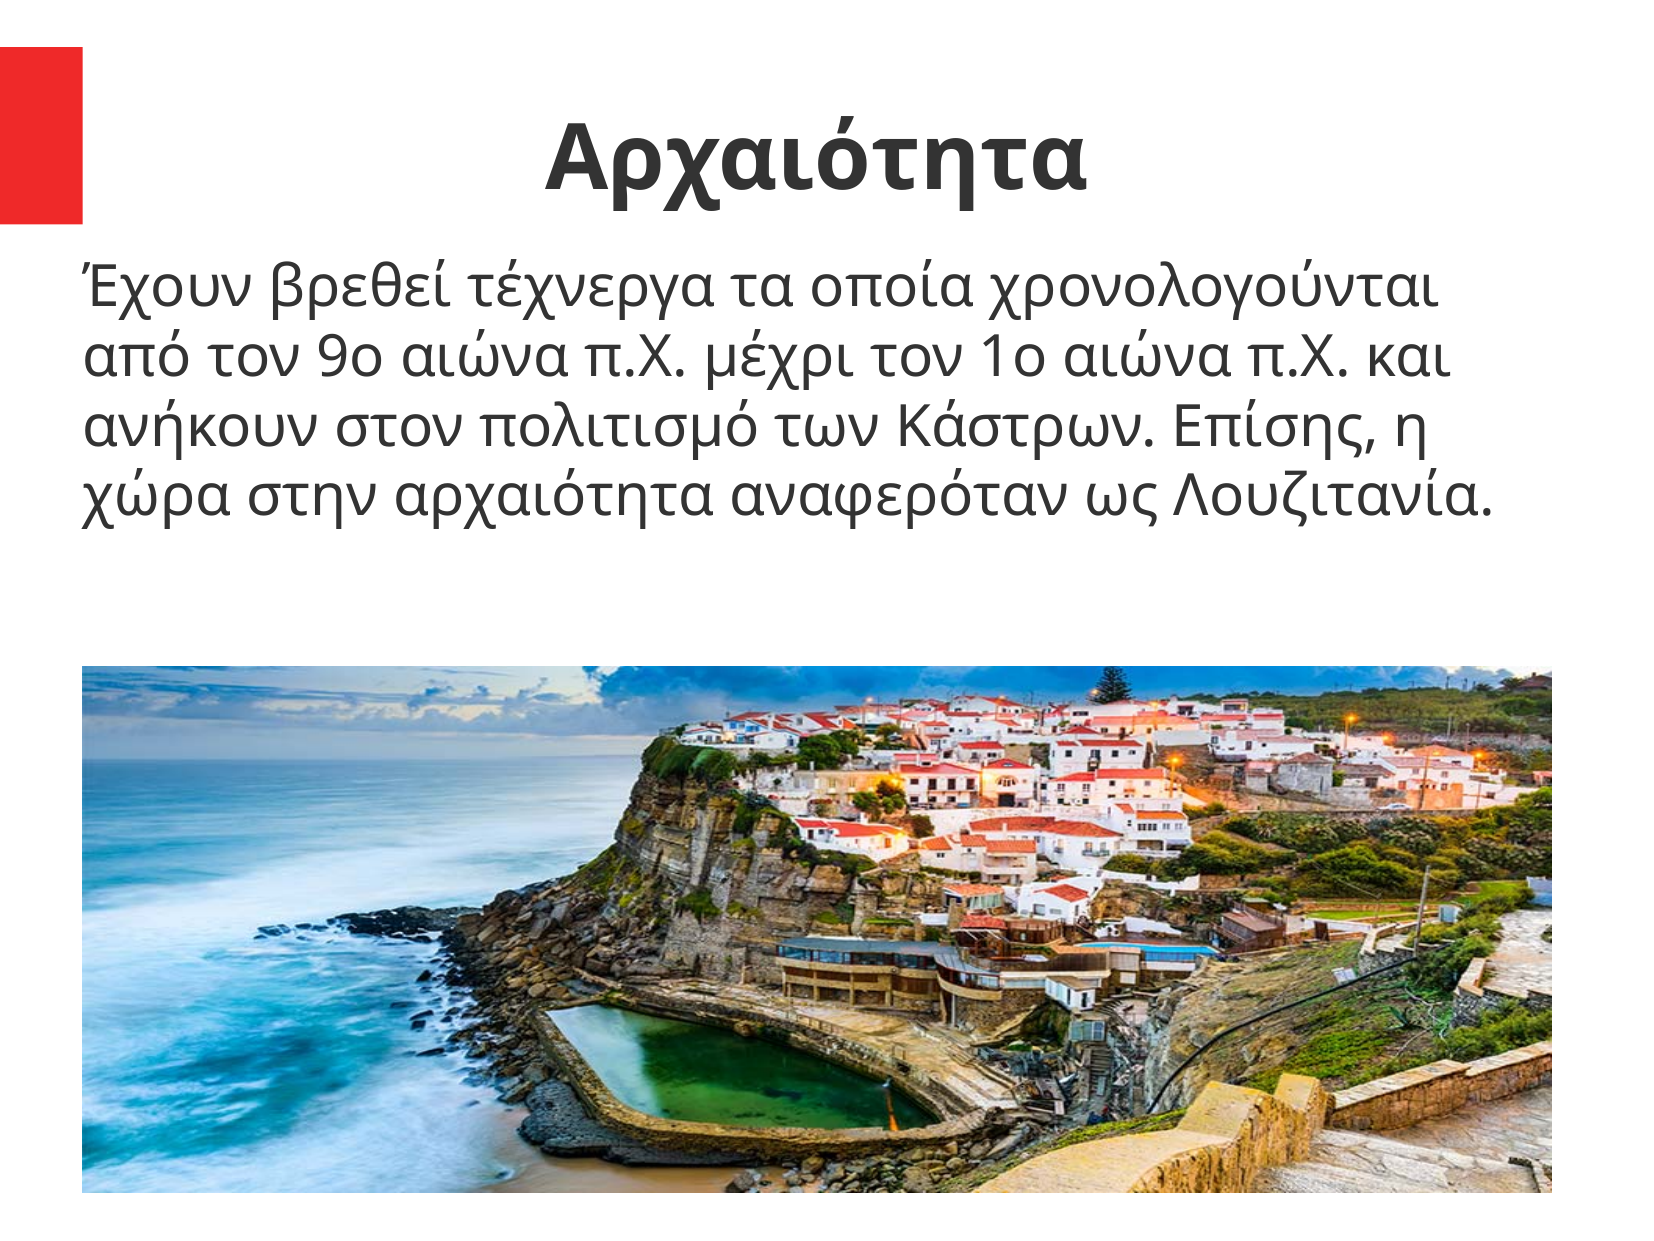

Αρχαιότητα
# Έχουν βρεθεί τέχνεργα τα οποία χρονολογούνται από τον 9ο αιώνα π.Χ. μέχρι τον 1ο αιώνα π.Χ. και ανήκουν στον πολιτισμό των Κάστρων. Επίσης, η χώρα στην αρχαιότητα αναφερόταν ως Λουζιτανία.